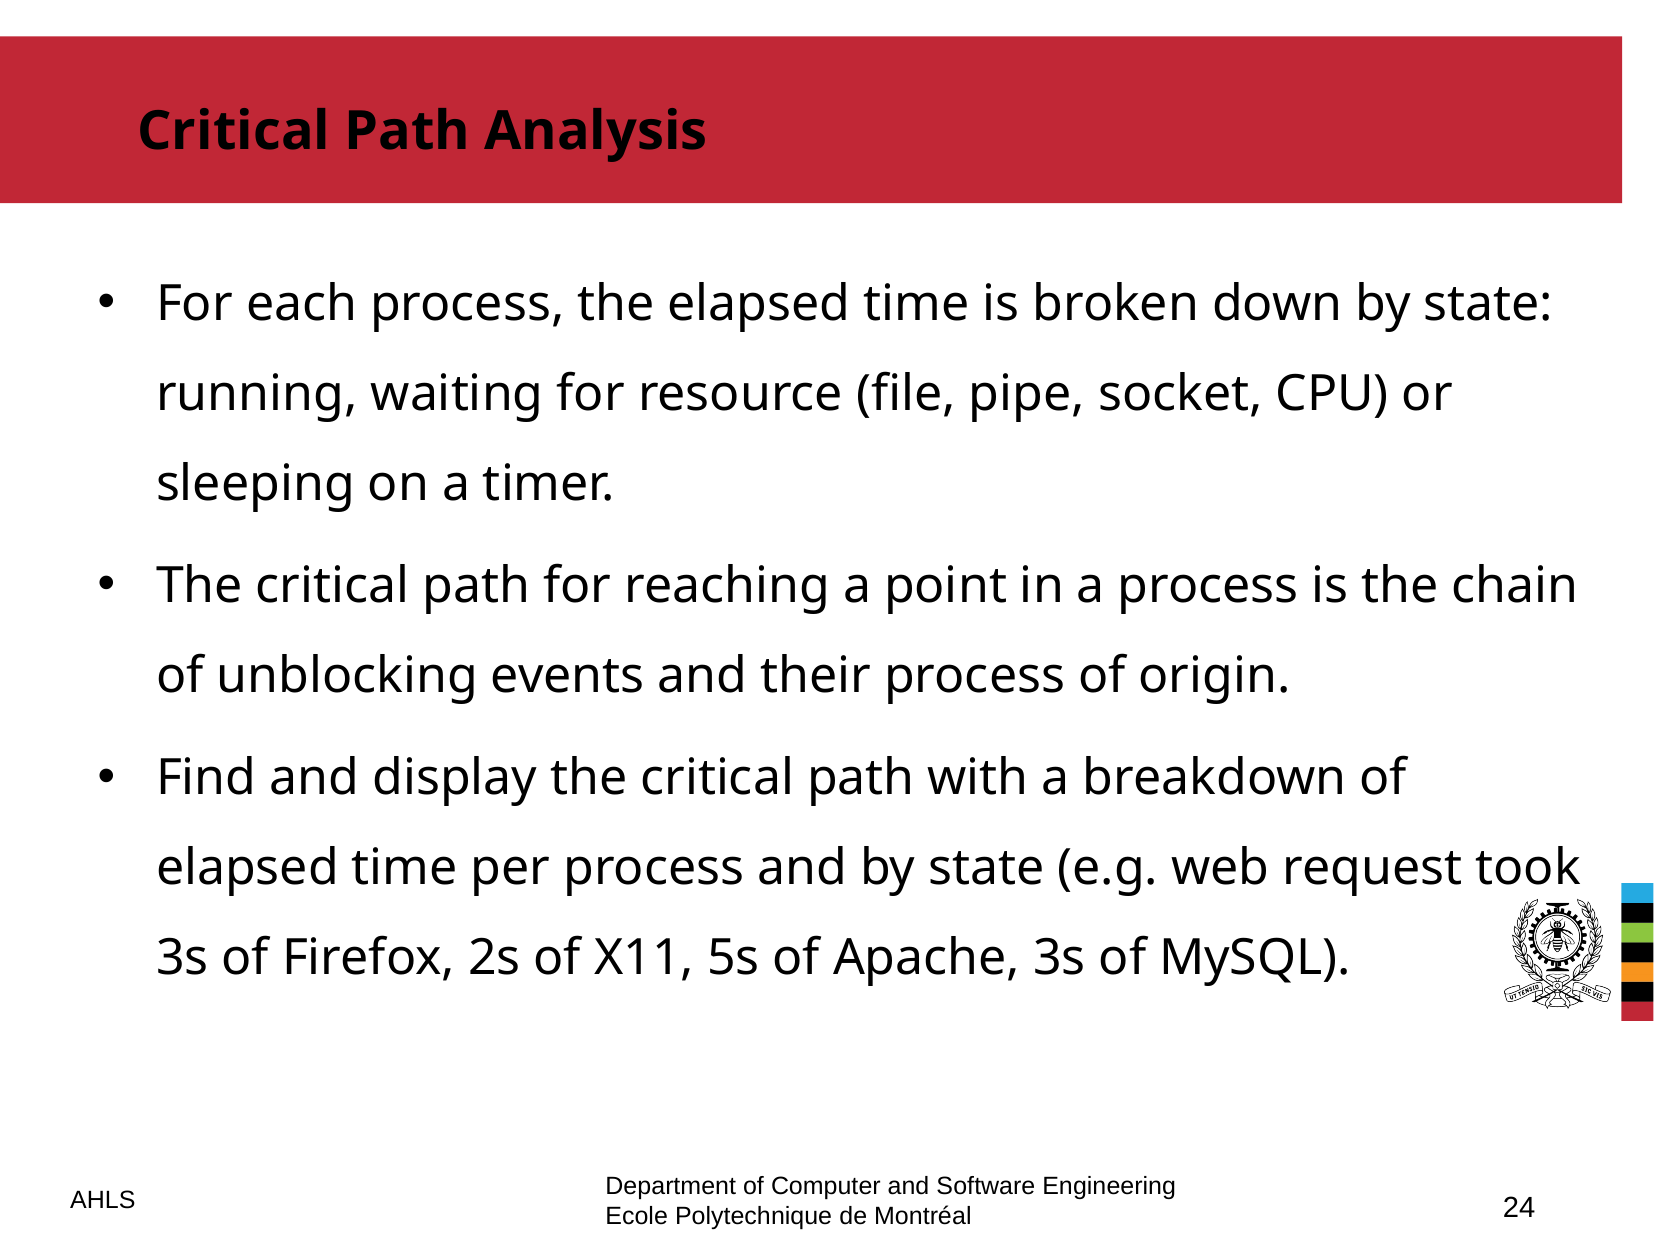

# Critical Path Analysis
For each process, the elapsed time is broken down by state: running, waiting for resource (file, pipe, socket, CPU) or sleeping on a timer.
The critical path for reaching a point in a process is the chain of unblocking events and their process of origin.
Find and display the critical path with a breakdown of elapsed time per process and by state (e.g. web request took 3s of Firefox, 2s of X11, 5s of Apache, 3s of MySQL).